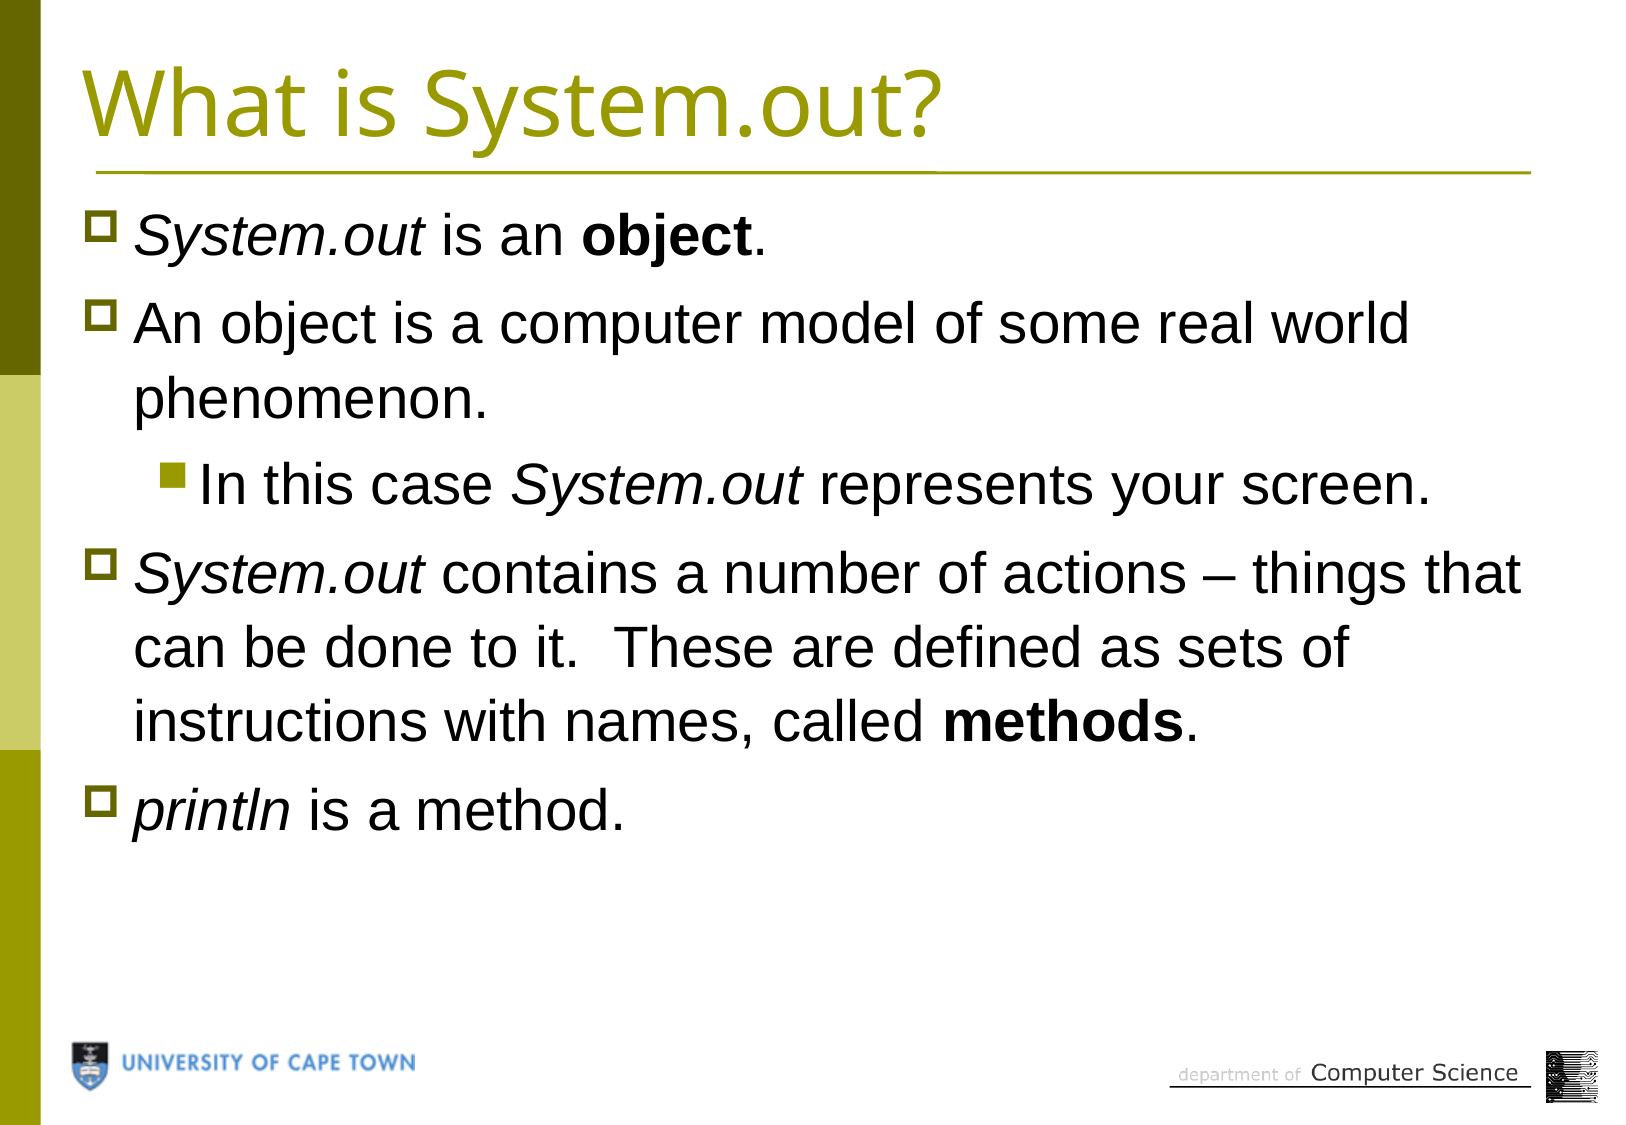

# What is System.out?
System.out is an object.
An object is a computer model of some real world phenomenon.
In this case System.out represents your screen.
System.out contains a number of actions – things that can be done to it. These are defined as sets of instructions with names, called methods.
println is a method.